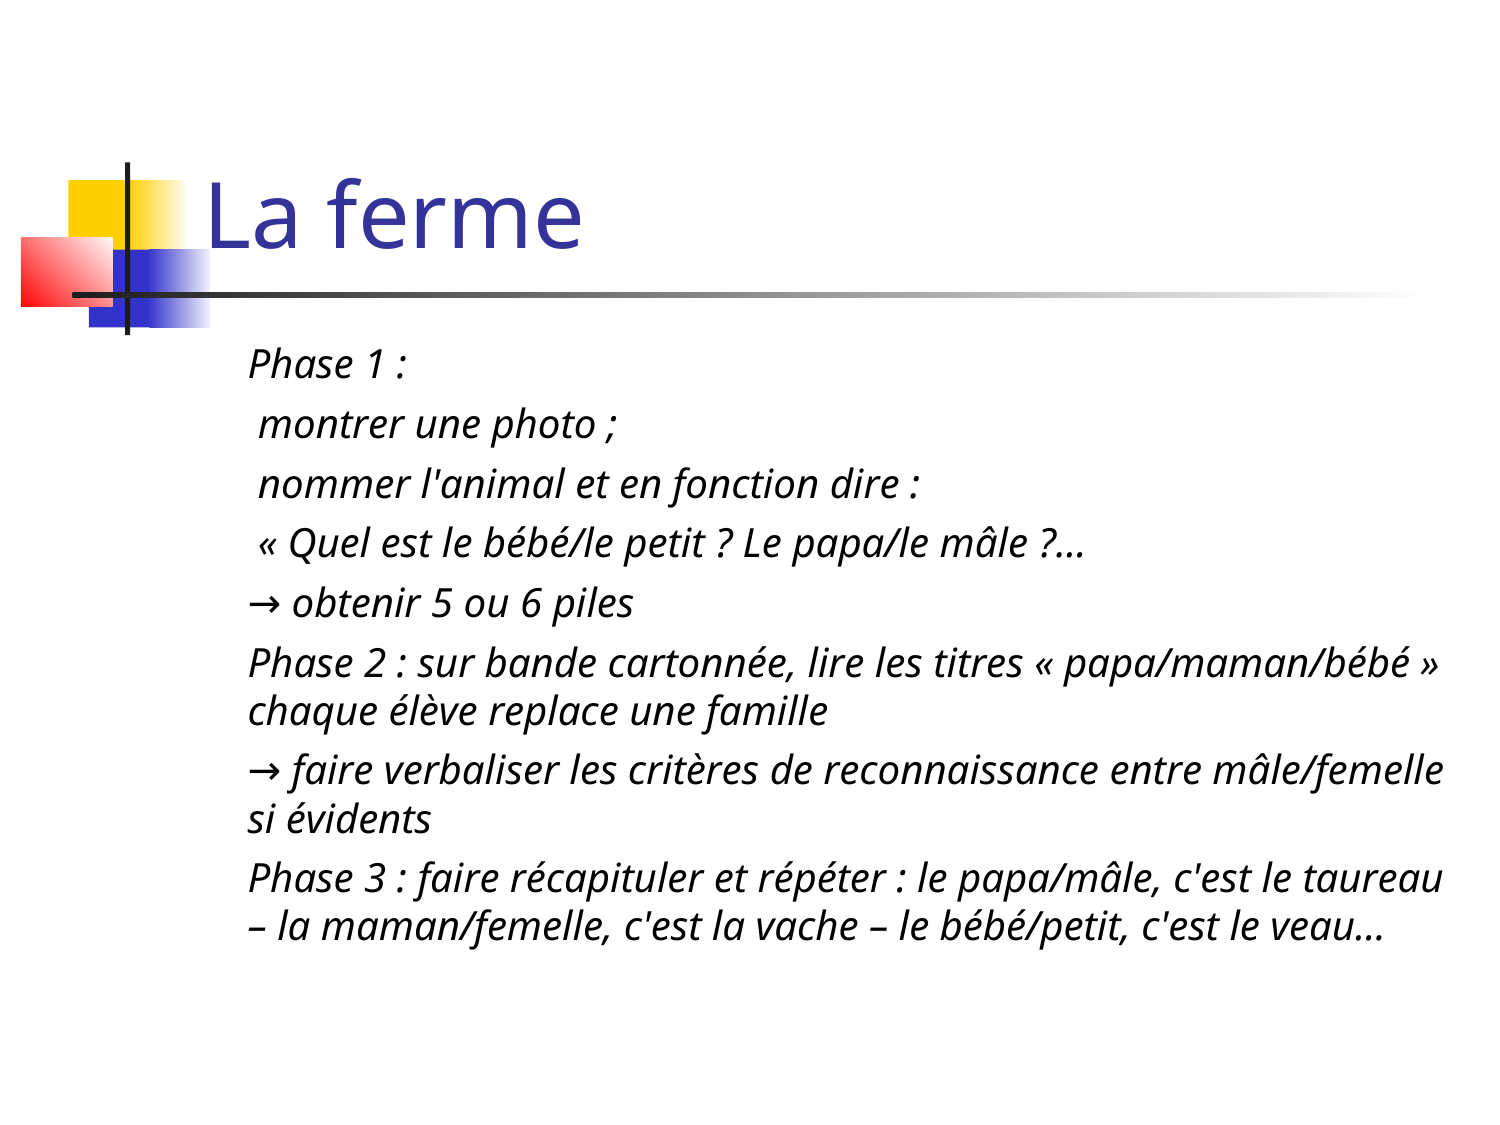

# La ferme
Phase 1 :
 montrer une photo ;
 nommer l'animal et en fonction dire :
 « Quel est le bébé/le petit ? Le papa/le mâle ?...
→ obtenir 5 ou 6 piles
Phase 2 : sur bande cartonnée, lire les titres « papa/maman/bébé » chaque élève replace une famille
→ faire verbaliser les critères de reconnaissance entre mâle/femelle si évidents
Phase 3 : faire récapituler et répéter : le papa/mâle, c'est le taureau – la maman/femelle, c'est la vache – le bébé/petit, c'est le veau...